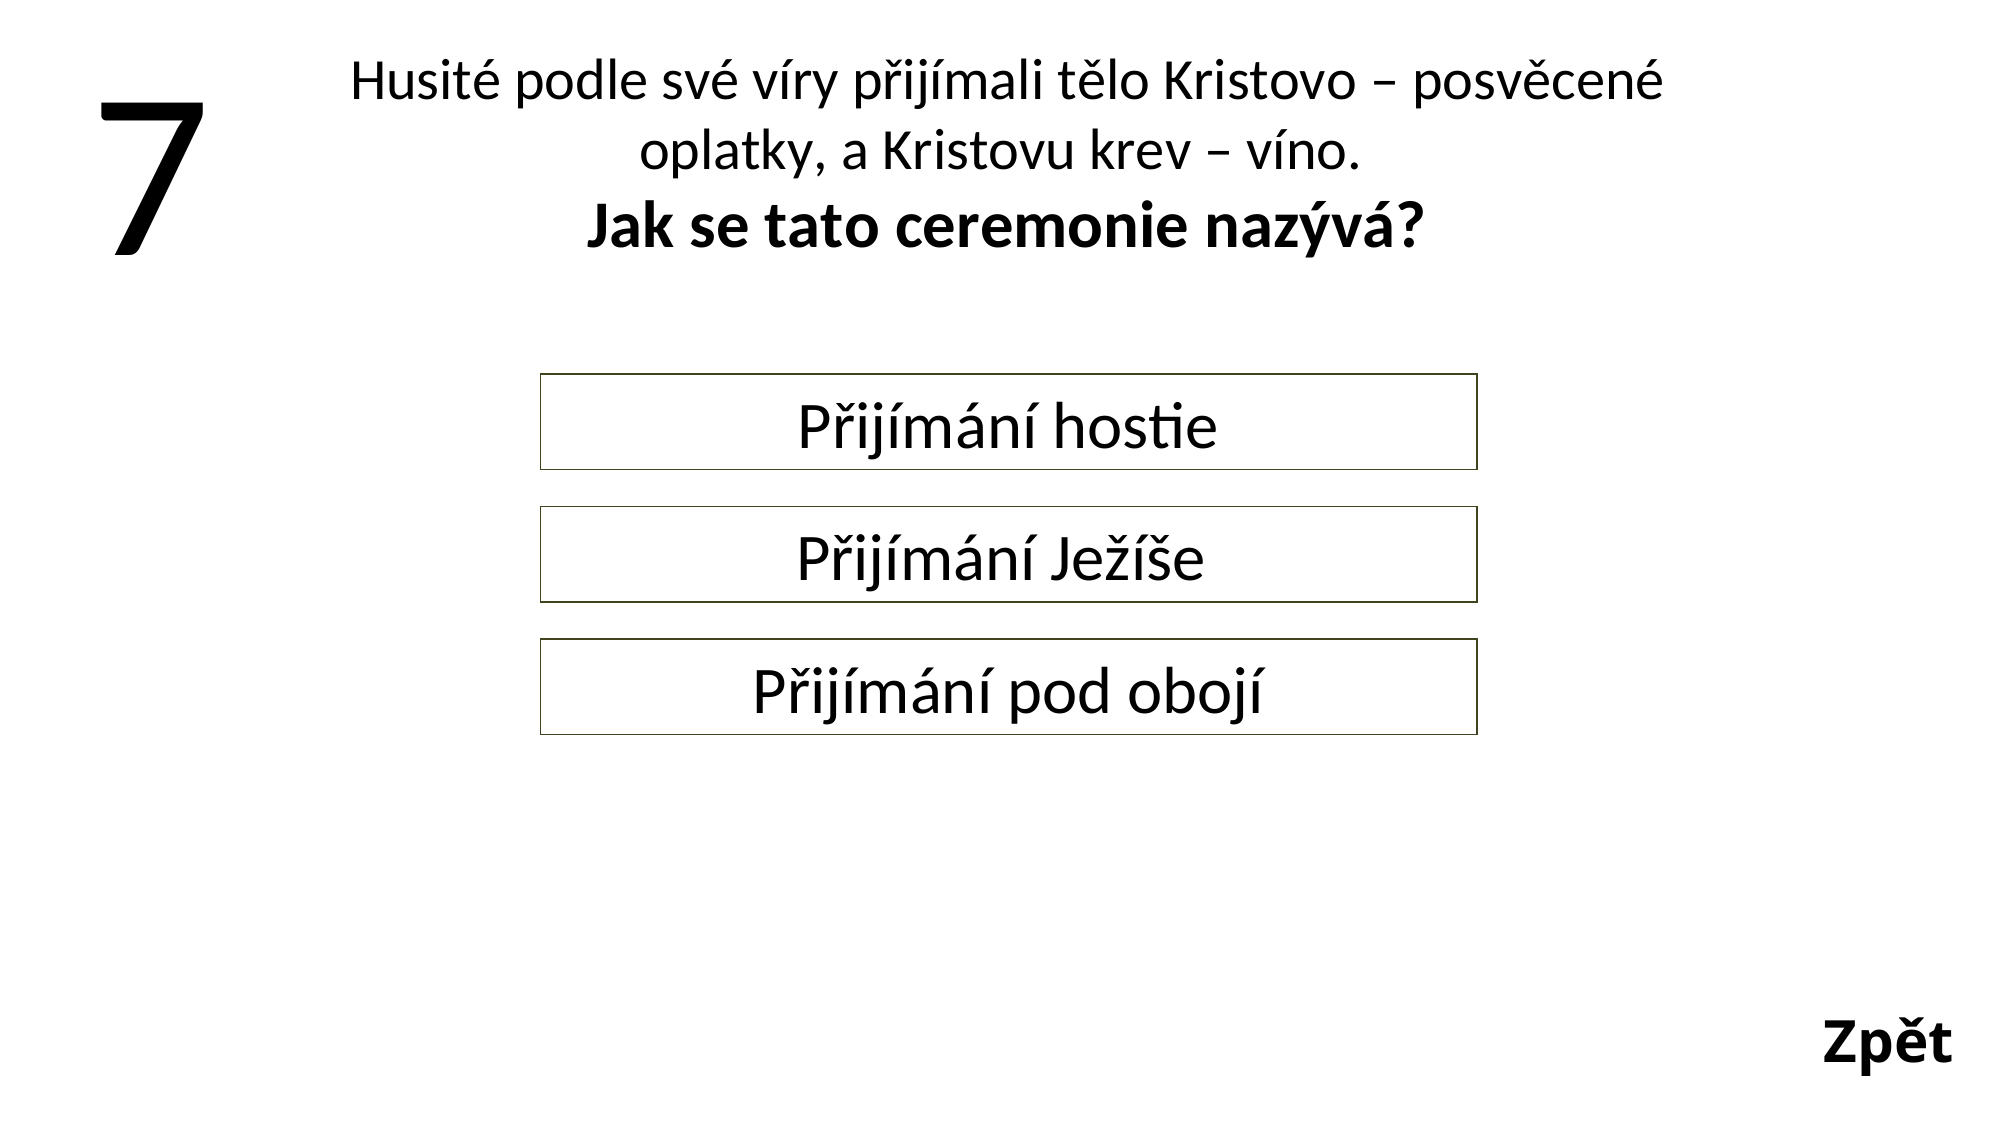

7
Husité podle své víry přijímali tělo Kristovo – posvěcené oplatky, a Kristovu krev – víno.
Jak se tato ceremonie nazývá?
Přijímání hostie
Přijímání Ježíše
Přijímání pod obojí
Zpět